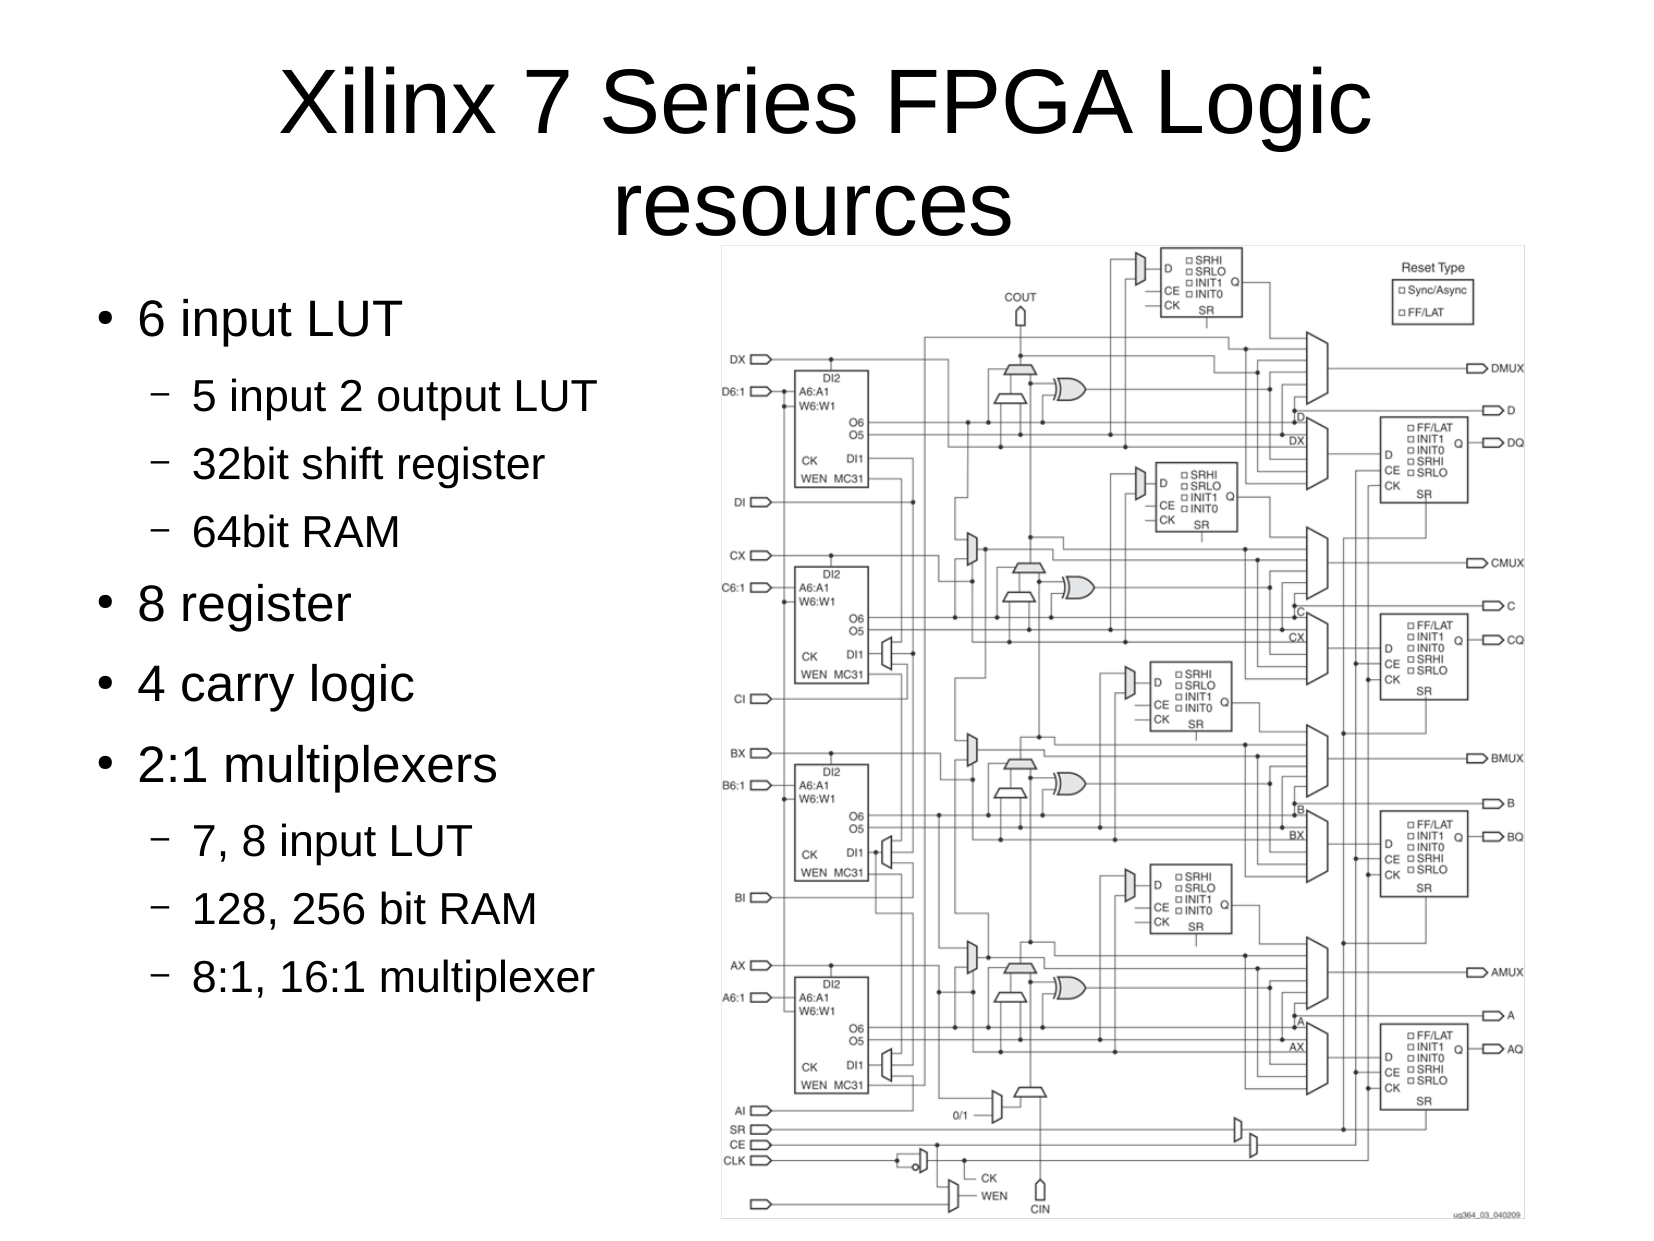

# Xilinx 7 Series FPGA Logic resources
6 input LUT
5 input 2 output LUT
32bit shift register
64bit RAM
8 register
4 carry logic
2:1 multiplexers
7, 8 input LUT
128, 256 bit RAM
8:1, 16:1 multiplexer